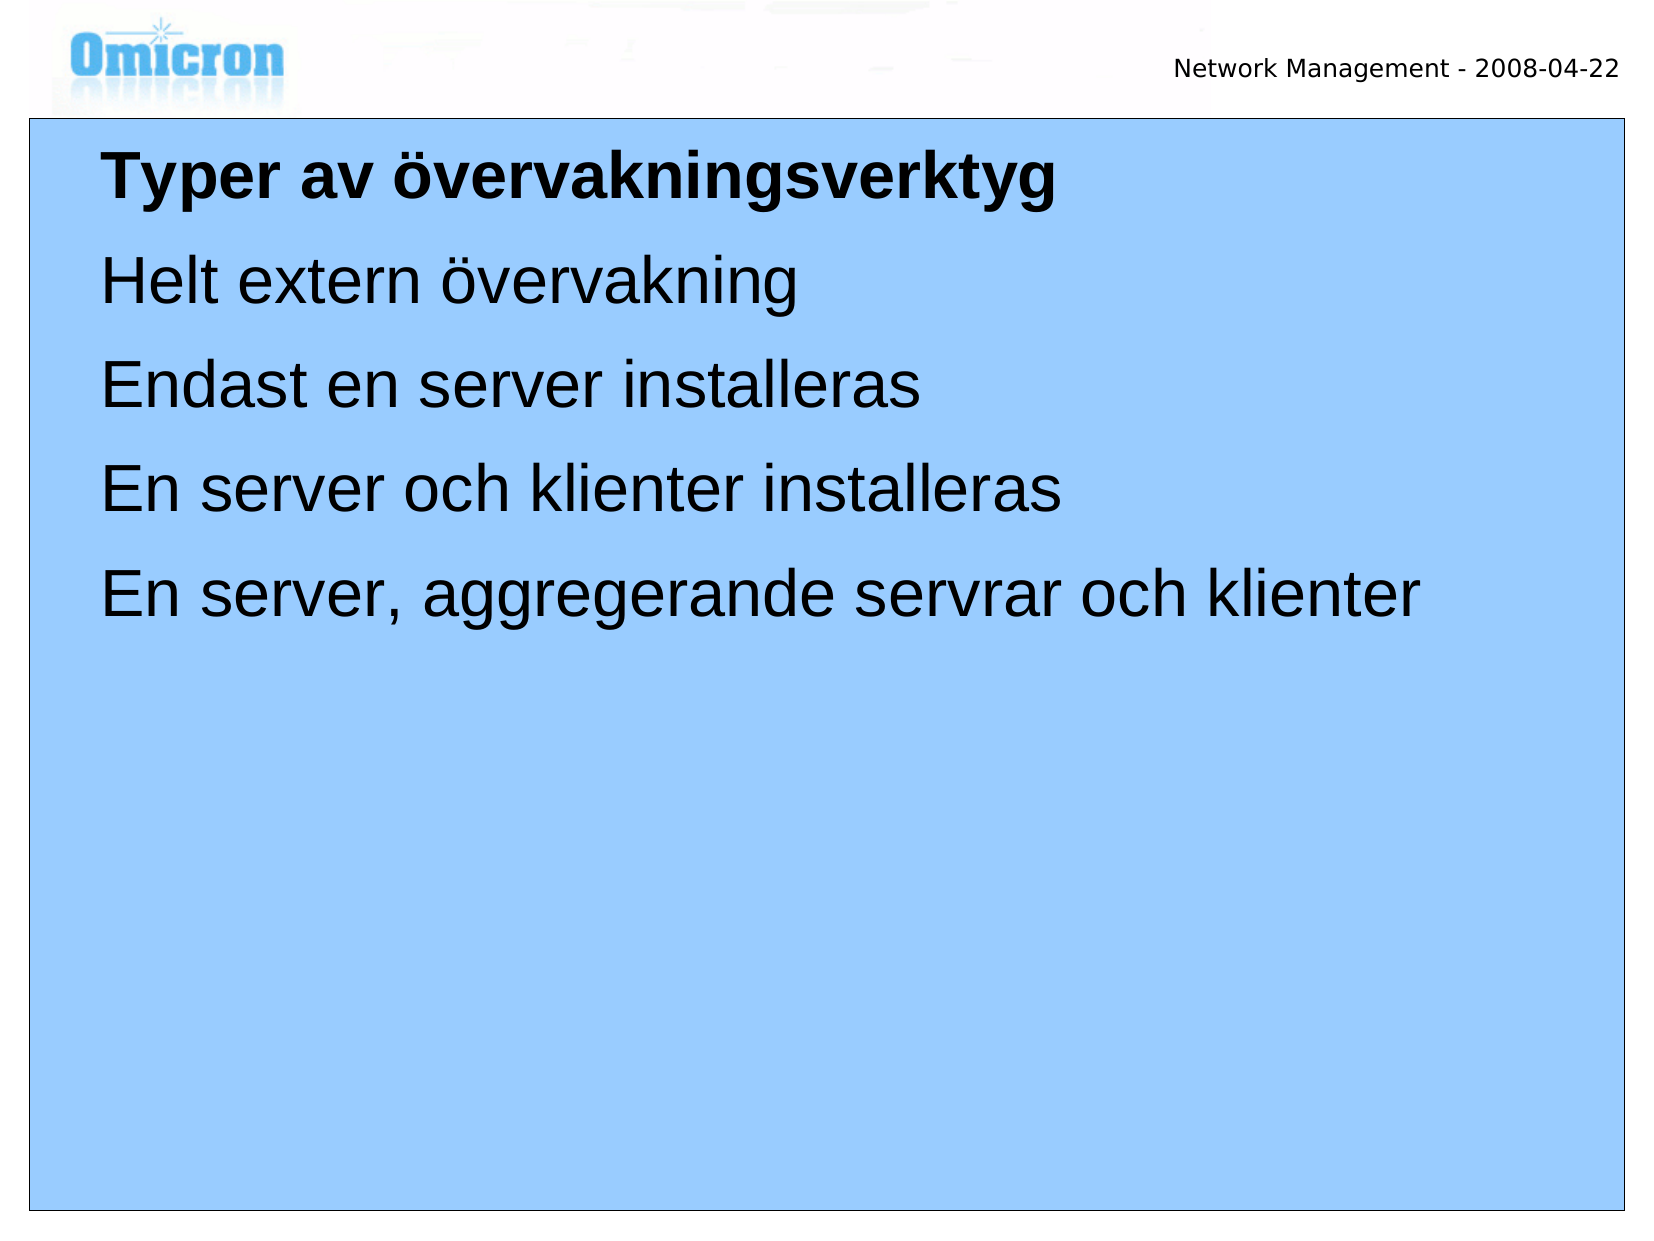

Network Management - 2008-04-22
Typer av övervakningsverktyg
Helt extern övervakning
Endast en server installeras
En server och klienter installeras
En server, aggregerande servrar och klienter
#